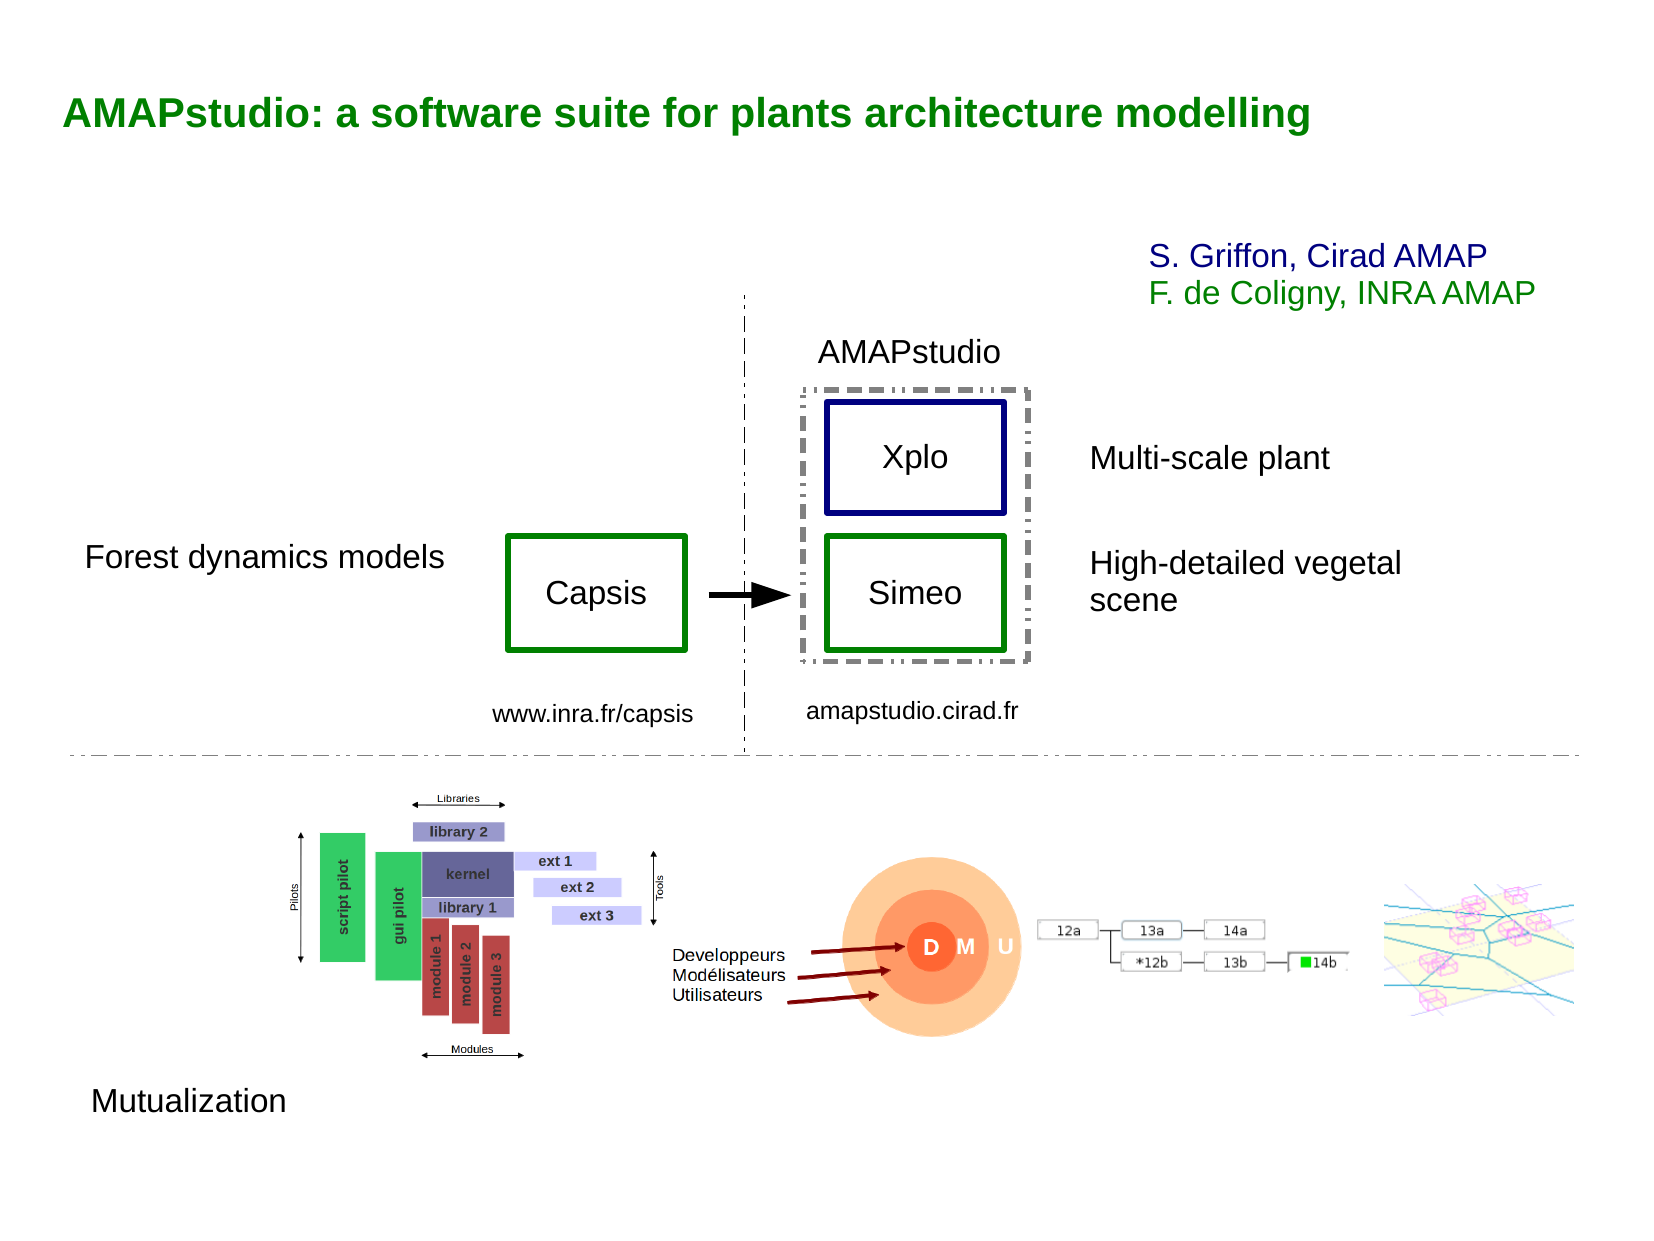

AMAPstudio: a software suite for plants architecture modelling
S. Griffon, Cirad AMAP
F. de Coligny, INRA AMAP
AMAPstudio
Xplo
Multi-scale plant
Forest dynamics models
Capsis
Simeo
High-detailed vegetal scene
amapstudio.cirad.fr
www.inra.fr/capsis
Mutualization